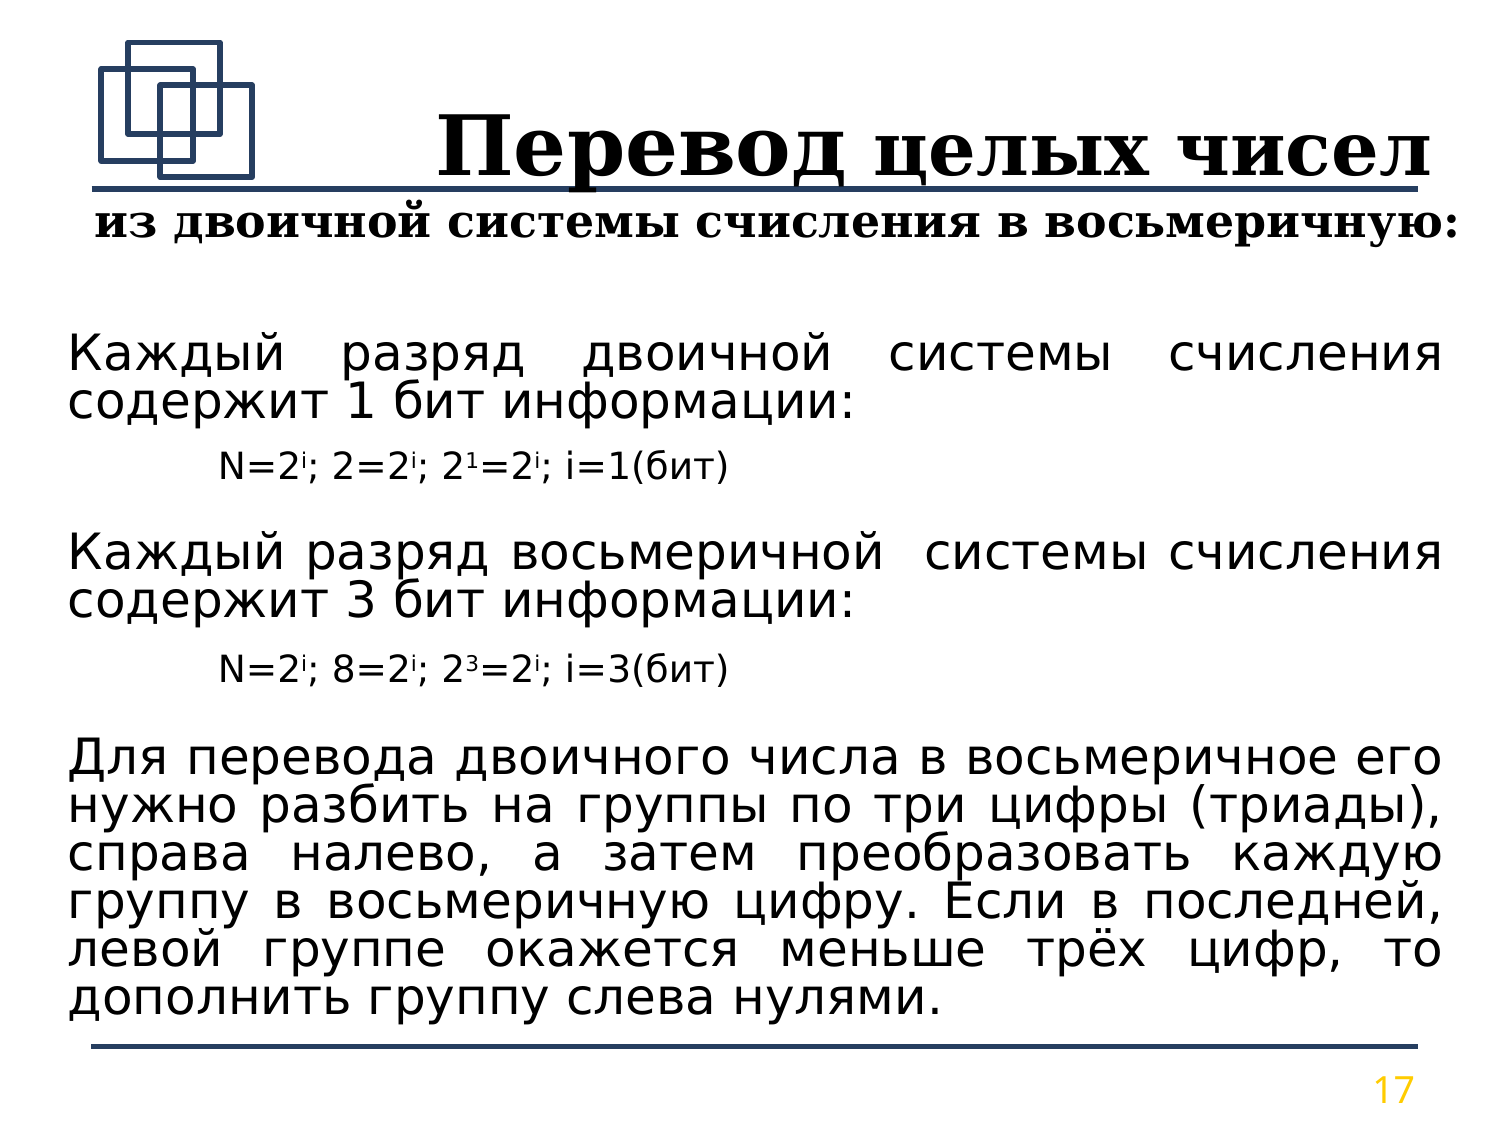

# Перевод целых чисел из двоичной системы счисления в восьмеричную:
Каждый разряд двоичной системы счисления содержит 1 бит информации:
	N=2i; 2=2i; 21=2i; i=1(бит)
Каждый разряд восьмеричной системы счисления содержит 3 бит информации:
	N=2i; 8=2i; 23=2i; i=3(бит)
Для перевода двоичного числа в восьмеричное его нужно разбить на группы по три цифры (триады), справа налево, а затем преобразовать каждую группу в восьмеричную цифру. Если в последней, левой группе окажется меньше трёх цифр, то дополнить группу слева нулями.